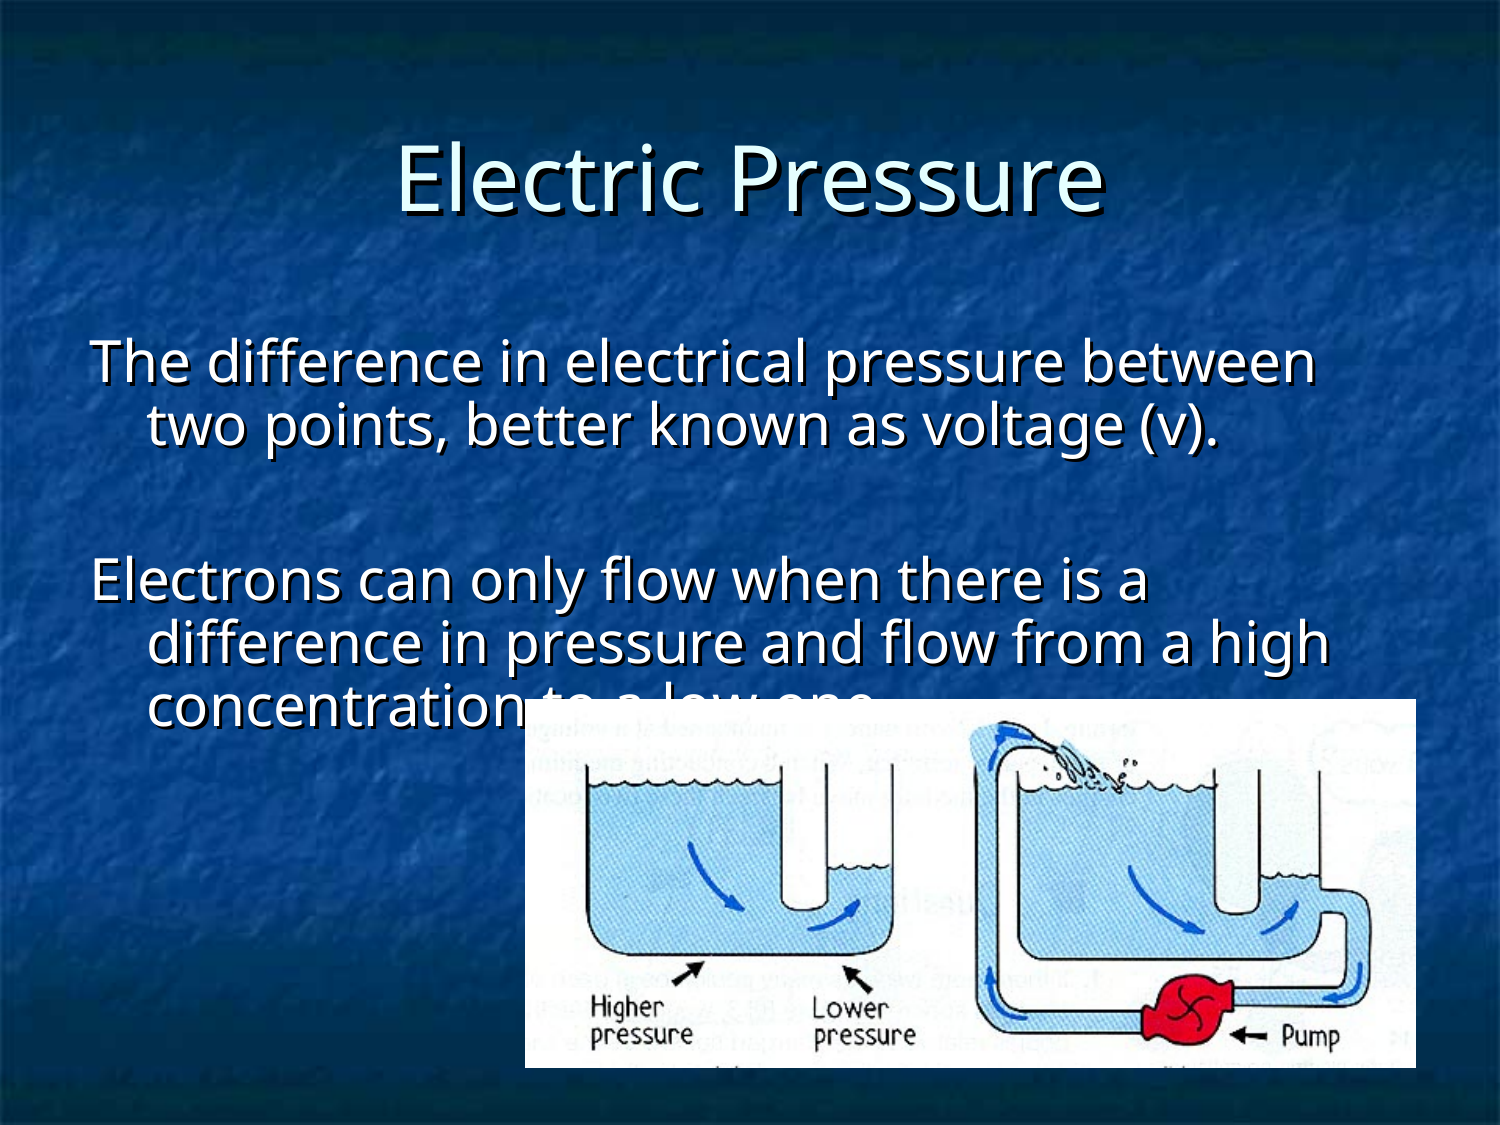

# Electric Pressure
The difference in electrical pressure between two points, better known as voltage (v).
Electrons can only flow when there is a difference in pressure and flow from a high concentration to a low one.